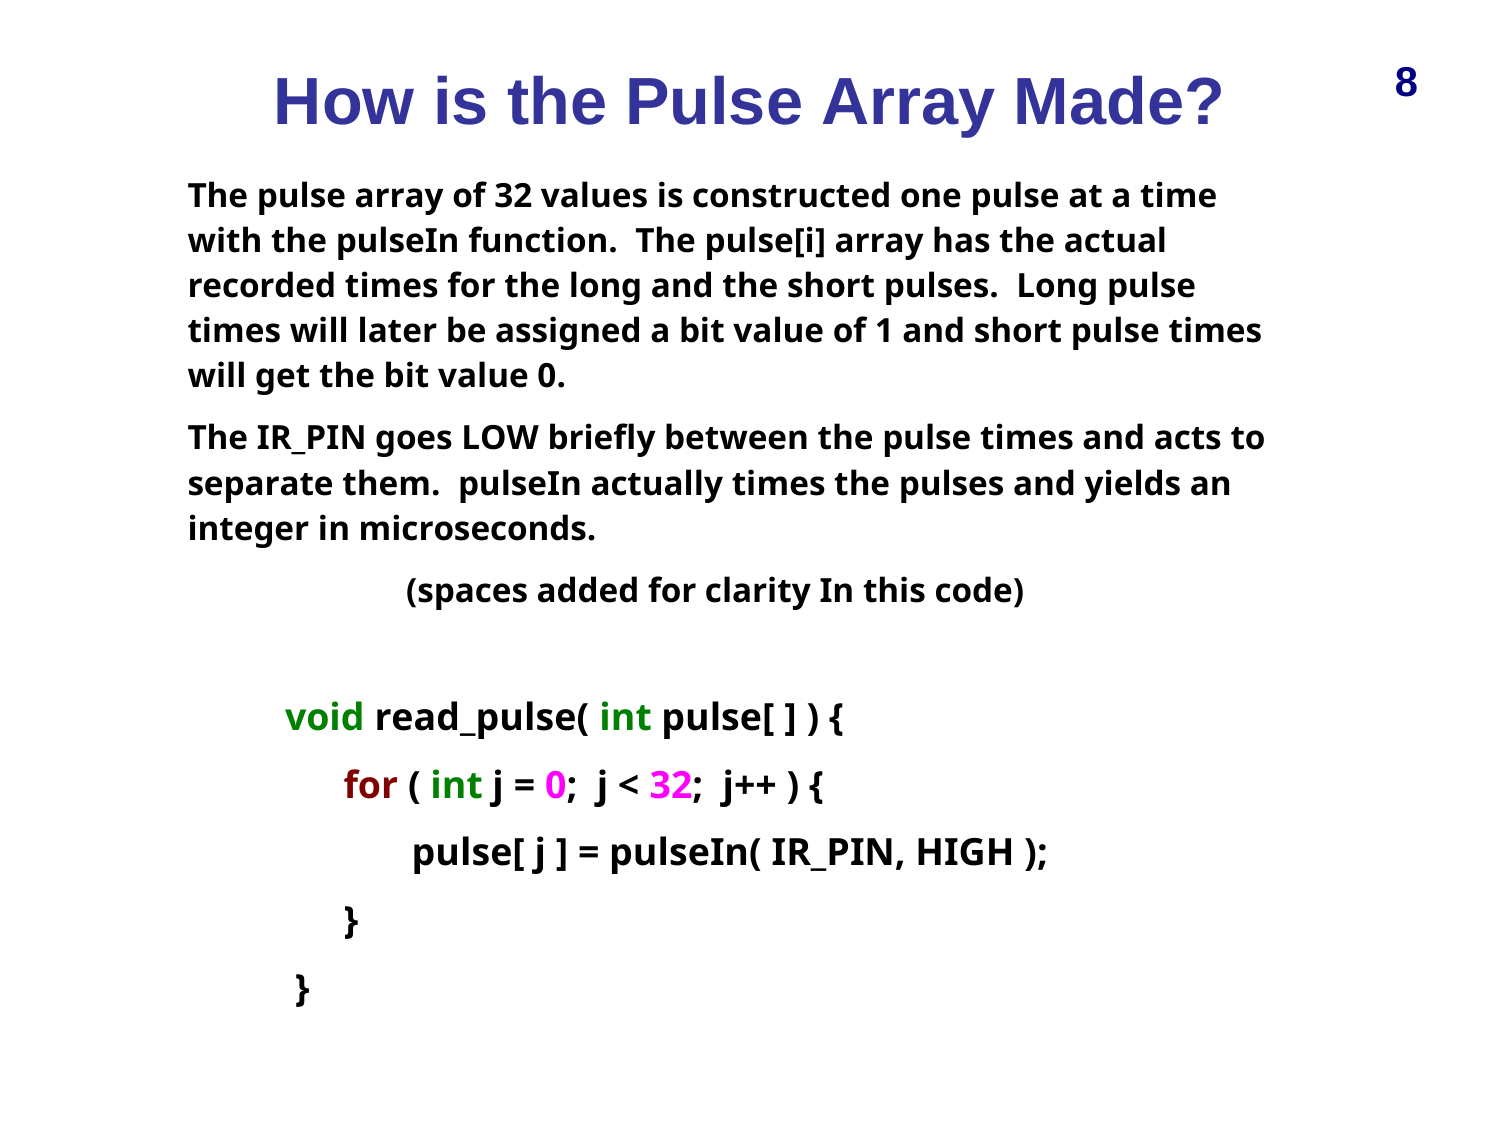

8
# How is the Pulse Array Made?
The pulse array of 32 values is constructed one pulse at a time with the pulseIn function. The pulse[i] array has the actual recorded times for the long and the short pulses. Long pulse times will later be assigned a bit value of 1 and short pulse times will get the bit value 0.
The IR_PIN goes LOW briefly between the pulse times and acts to separate them. pulseIn actually times the pulses and yields an integer in microseconds.
 (spaces added for clarity In this code)
 void read_pulse( int pulse[ ] ) {
 for ( int j = 0; j < 32; j++ ) {
 pulse[ j ] = pulseIn( IR_PIN, HIGH );
 }
 }